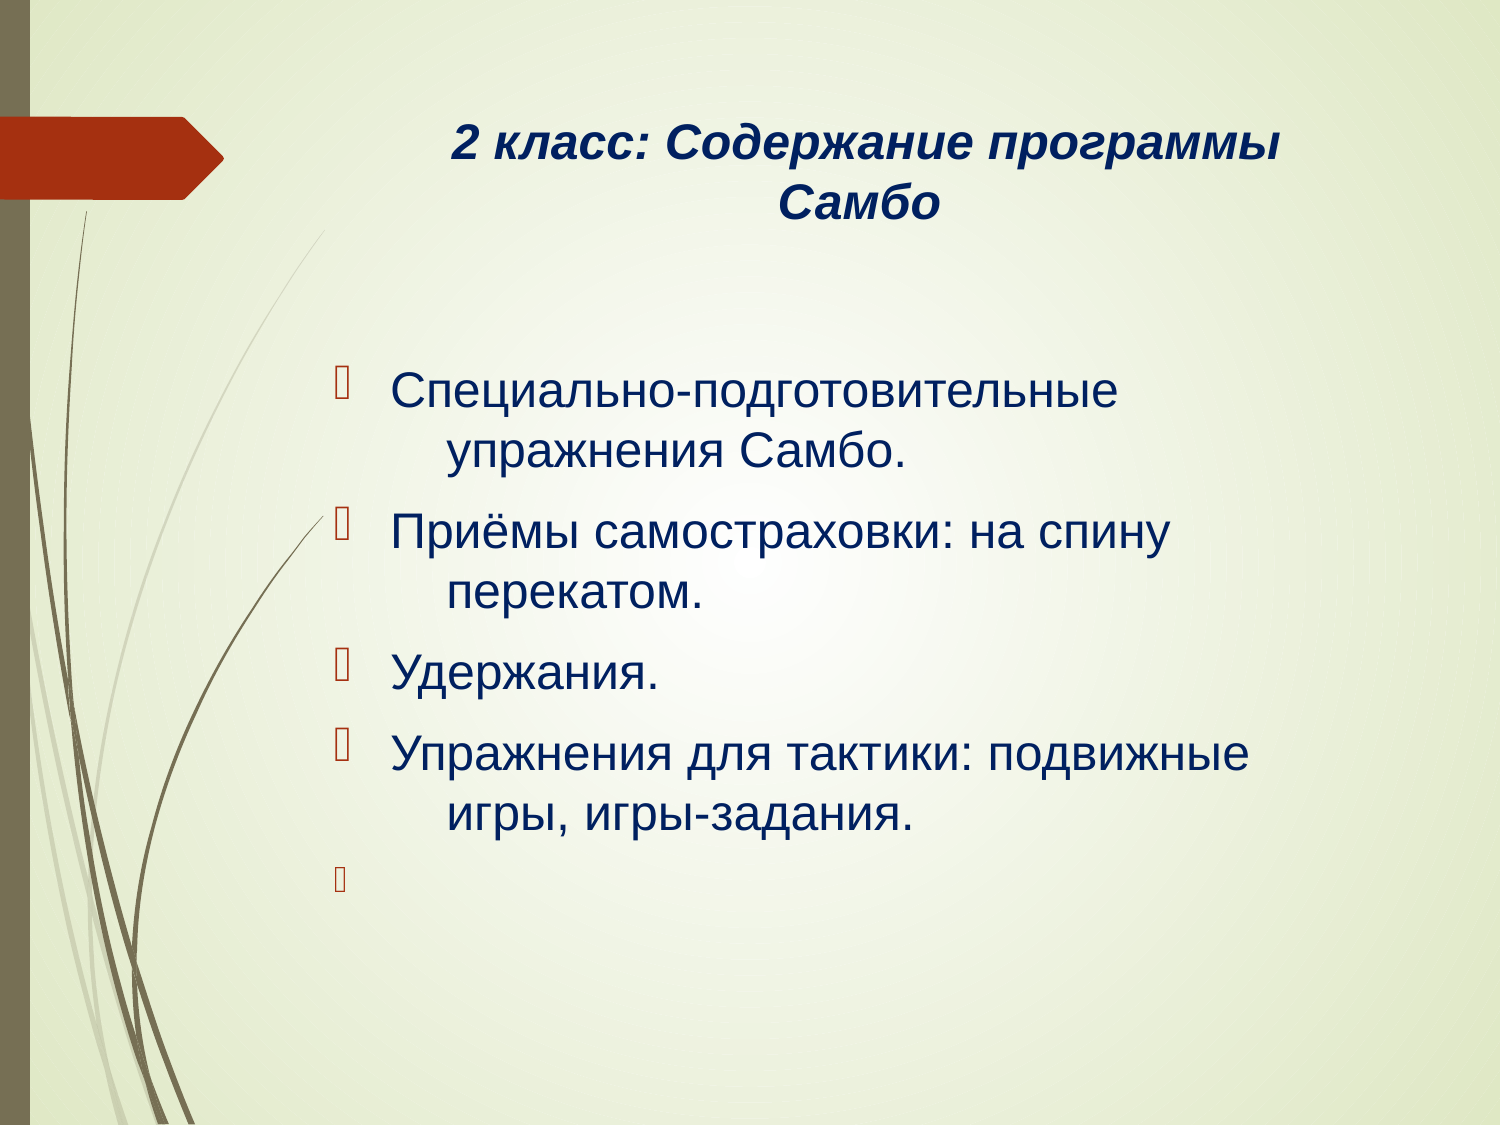

# 2 класс: Содержание программы Самбо
Специально-подготовительные упражнения Самбо.
Приёмы самостраховки: на спину перекатом.
Удержания.
Упражнения для тактики: подвижные игры, игры-задания.